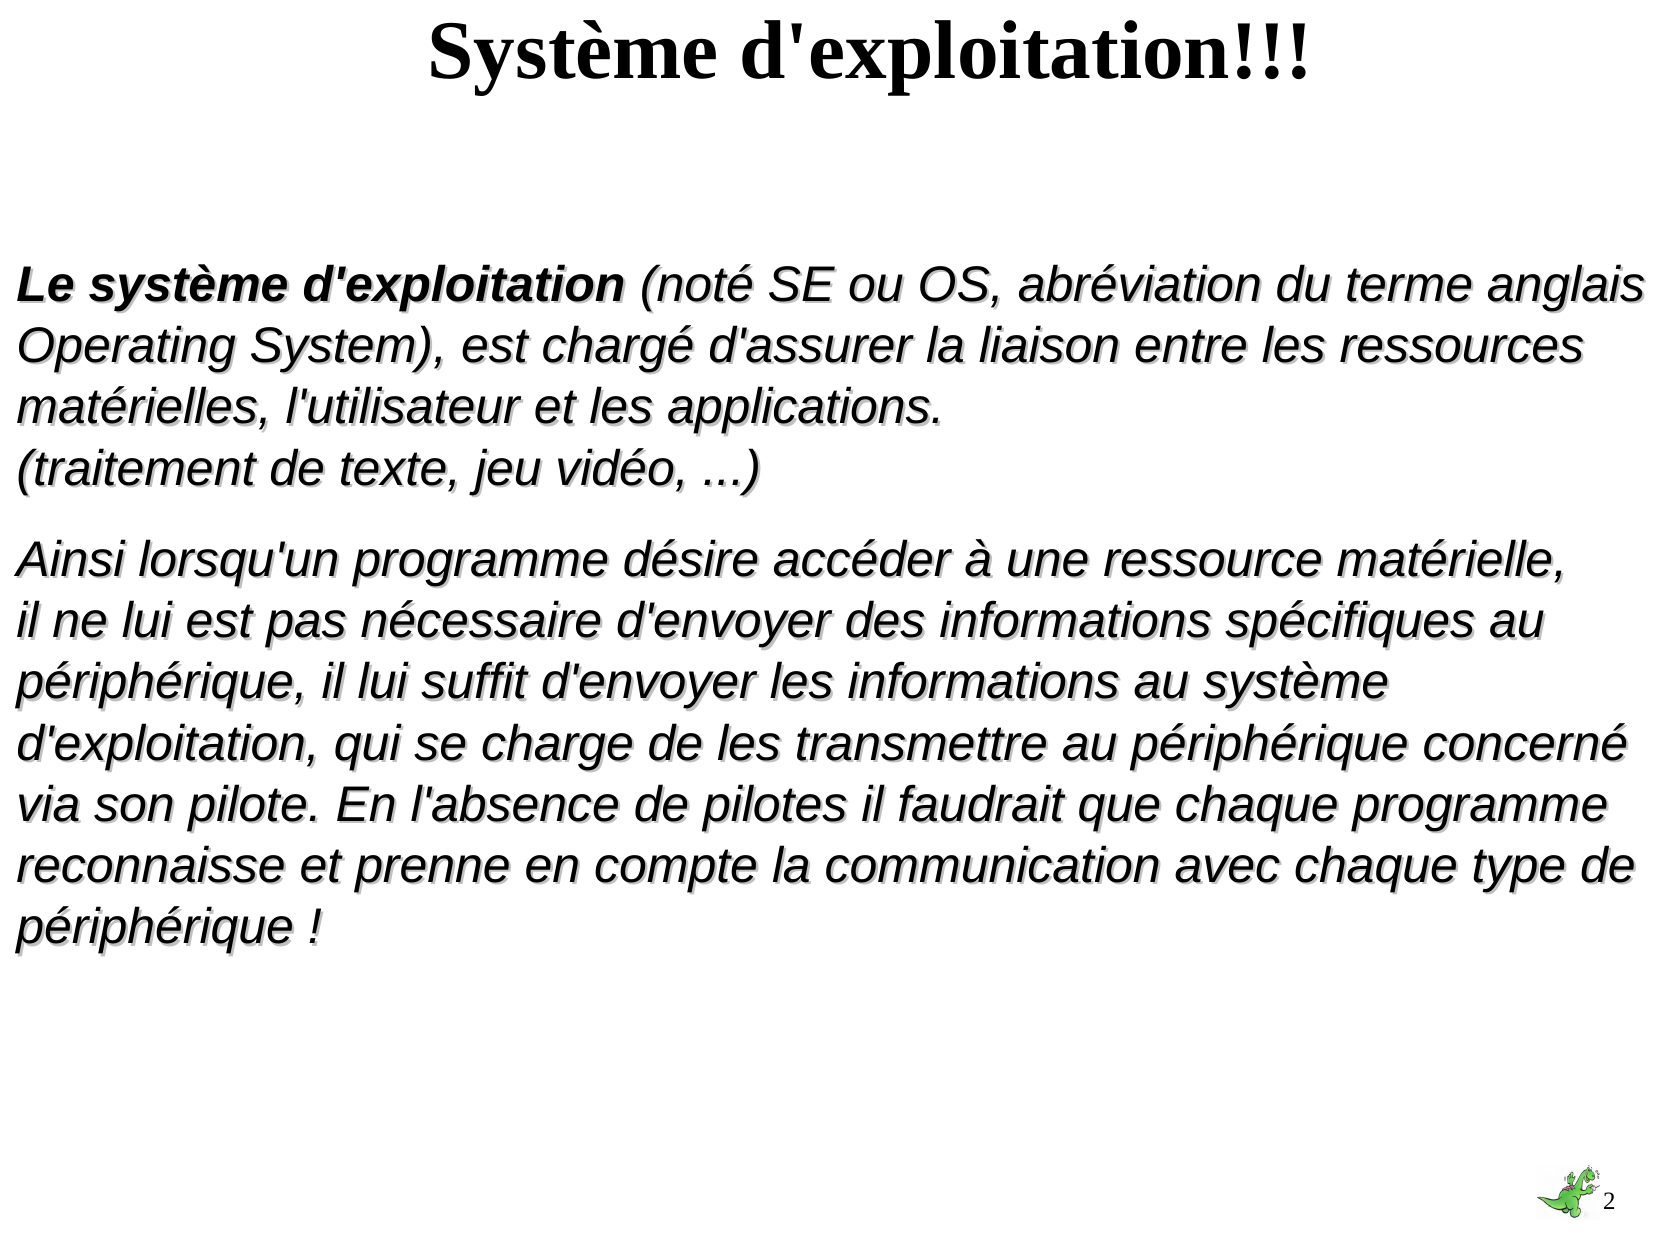

Système d'exploitation!!!
Le système d'exploitation (noté SE ou OS, abréviation du terme anglais
Operating System), est chargé d'assurer la liaison entre les ressources
matérielles, l'utilisateur et les applications.
(traitement de texte, jeu vidéo, ...)
Ainsi lorsqu'un programme désire accéder à une ressource matérielle,
il ne lui est pas nécessaire d'envoyer des informations spécifiques au
périphérique, il lui suffit d'envoyer les informations au système
d'exploitation, qui se charge de les transmettre au périphérique concerné
via son pilote. En l'absence de pilotes il faudrait que chaque programme
reconnaisse et prenne en compte la communication avec chaque type de
périphérique !
2